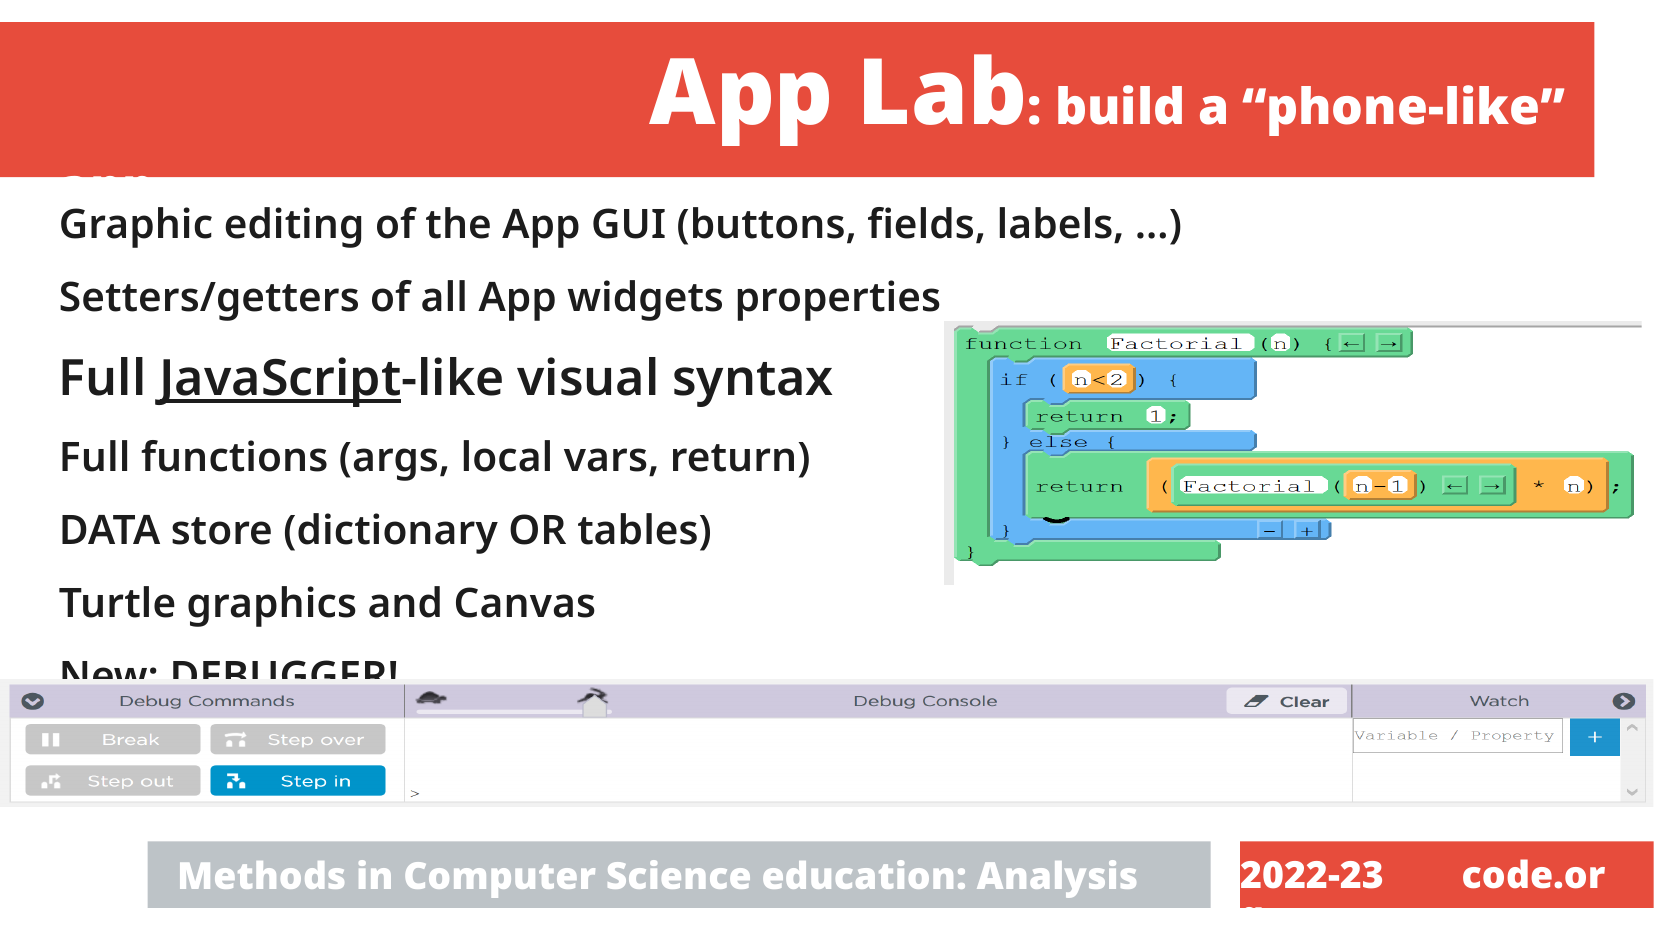

# App Lab: build a “phone-like” app
Graphic editing of the App GUI (buttons, fields, labels, …)
Setters/getters of all App widgets properties
Full JavaScript-like visual syntax
Full functions (args, local vars, return)
DATA store (dictionary OR tables)
Turtle graphics and Canvas
New: DEBUGGER!
Methods in Computer Science education: Analysis
2022-23 code.org